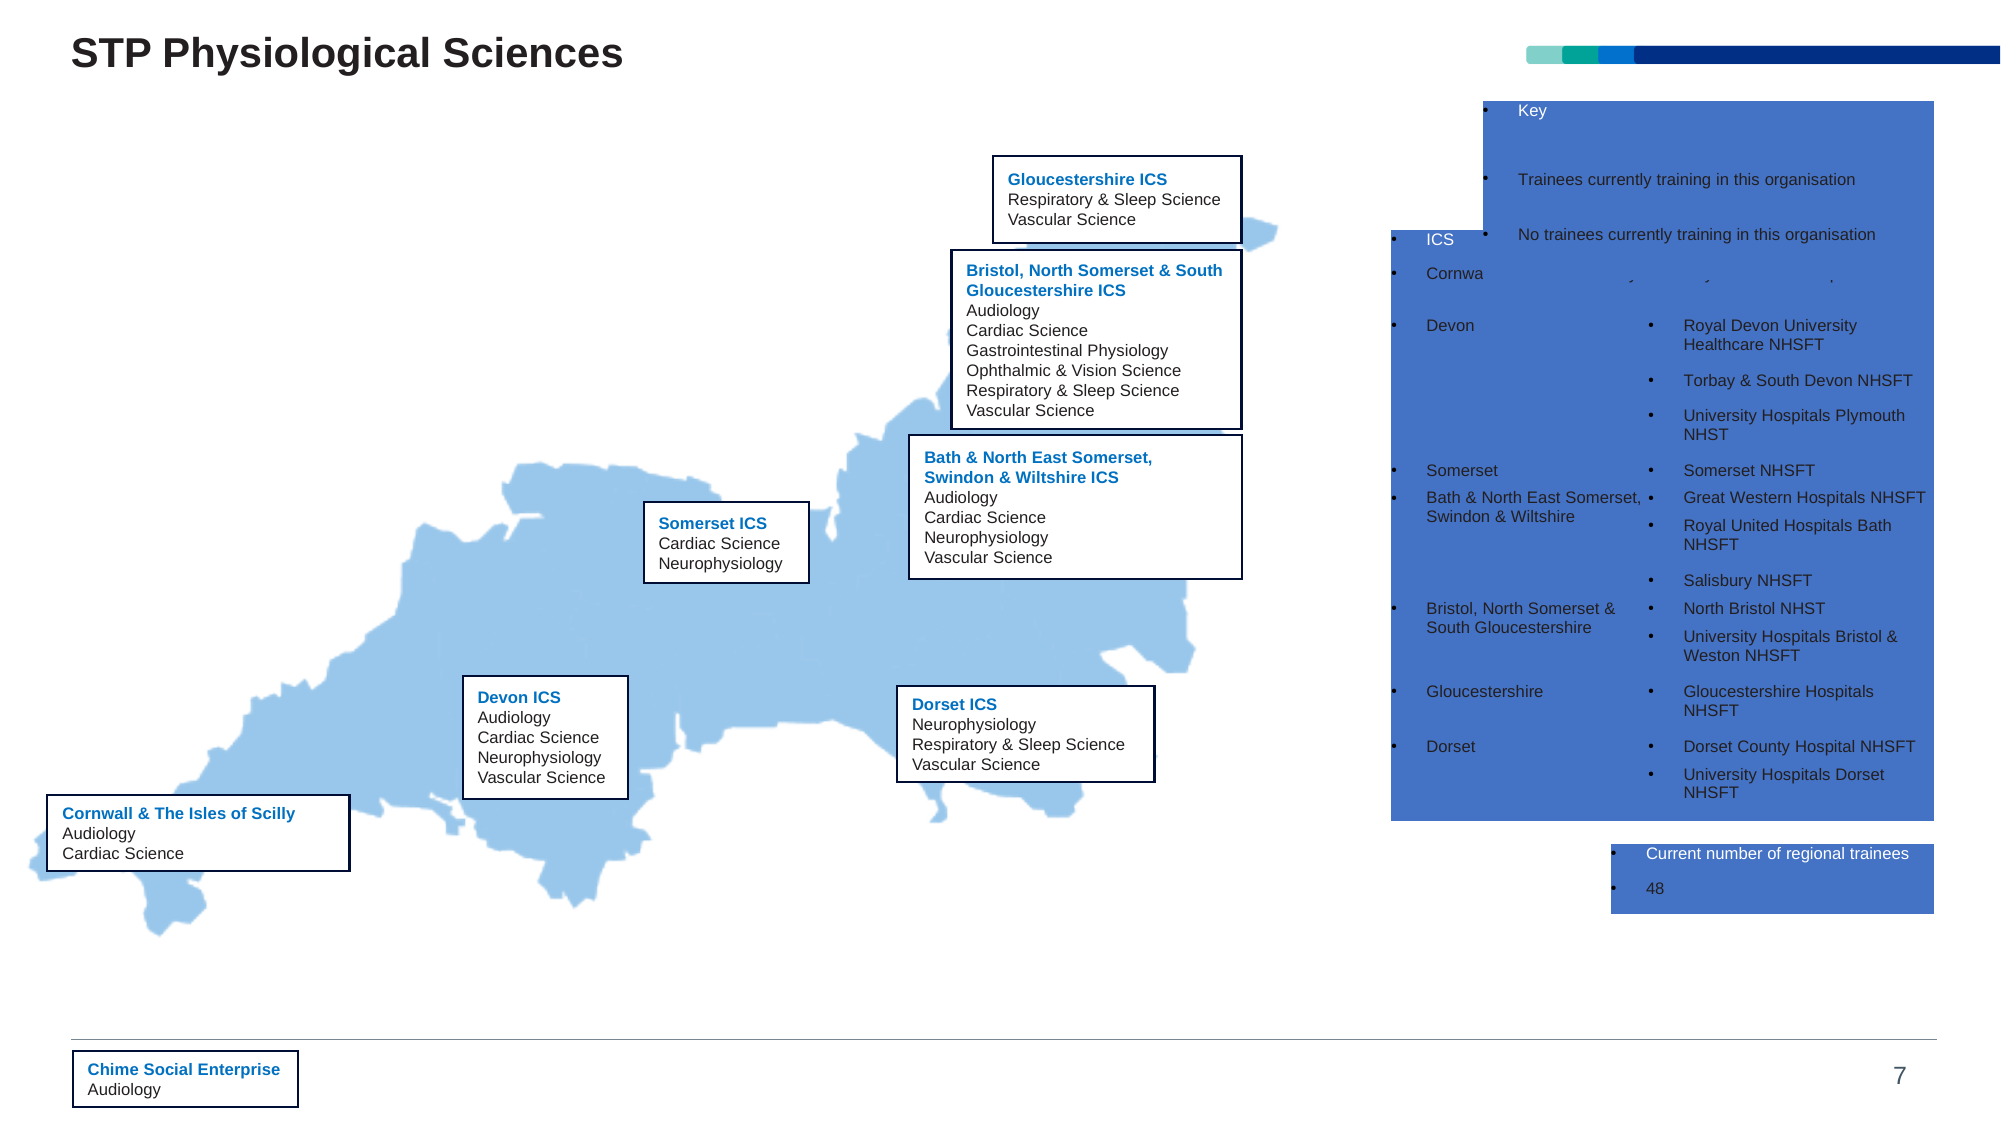

# STP Physiological Sciences
| Key | |
| --- | --- |
| Trainees currently training in this organisation | |
| No trainees currently training in this organisation | |
Gloucestershire ICS
Respiratory & Sleep Science
Vascular Science
| ICS | Organisation |
| --- | --- |
| Cornwall & the Isles of Scilly | Royal Cornwall Hospitals NHST |
| Devon | Royal Devon University Healthcare NHSFT |
| | Torbay & South Devon NHSFT |
| | University Hospitals Plymouth NHST |
| Somerset | Somerset NHSFT |
| Bath & North East Somerset, Swindon & Wiltshire | Great Western Hospitals NHSFT |
| | Royal United Hospitals Bath NHSFT |
| | Salisbury NHSFT |
| Bristol, North Somerset & South Gloucestershire | North Bristol NHST |
| | University Hospitals Bristol & Weston NHSFT |
| Gloucestershire | Gloucestershire Hospitals NHSFT |
| Dorset | Dorset County Hospital NHSFT |
| | University Hospitals Dorset NHSFT |
Bristol, North Somerset & South Gloucestershire ICS
Audiology
Cardiac Science
Gastrointestinal Physiology
Ophthalmic & Vision Science
Respiratory & Sleep Science
Vascular Science
Bath & North East Somerset, Swindon & Wiltshire ICS
Audiology
Cardiac Science
Neurophysiology
Vascular Science
Somerset ICS
Cardiac Science
Neurophysiology
Devon ICS
Audiology
Cardiac Science
Neurophysiology
Vascular Science
Dorset ICS
Neurophysiology
Respiratory & Sleep Science
Vascular Science
Cornwall & The Isles of Scilly
Audiology
Cardiac Science
| Current number of regional trainees |
| --- |
| 48 |
Chime Social Enterprise
Audiology